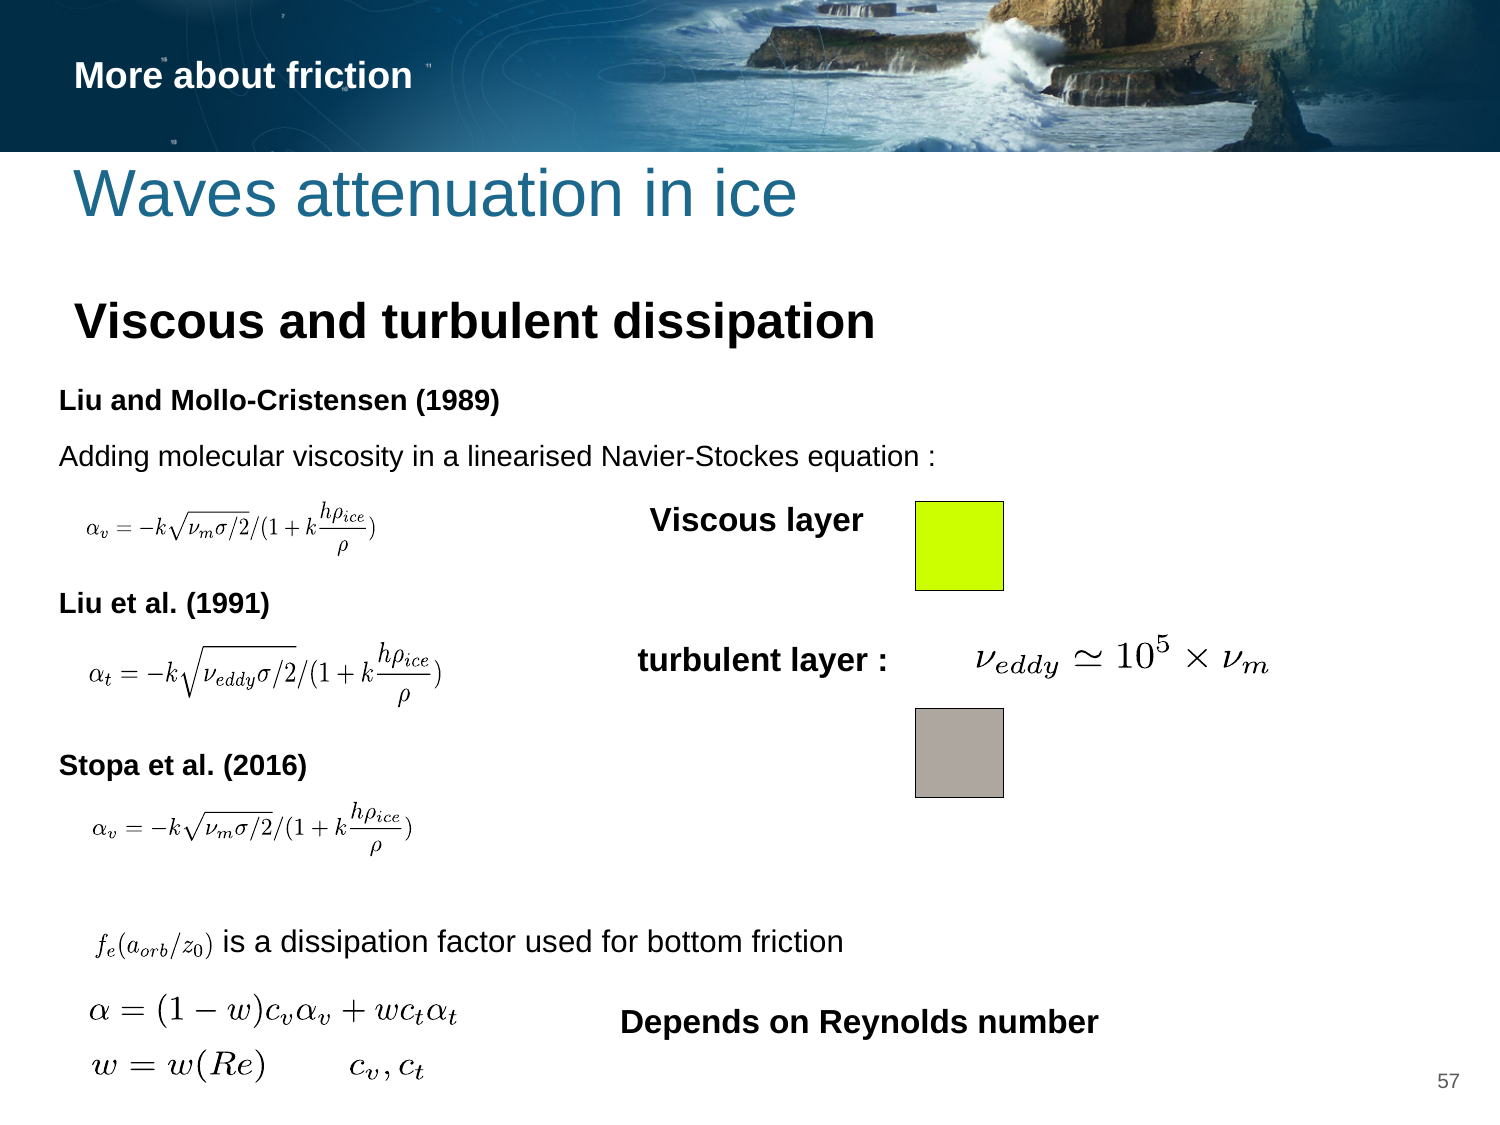

More about friction
# Waves attenuation in ice
Viscous and turbulent dissipation
Liu and Mollo-Cristensen (1989)
Adding molecular viscosity in a linearised Navier-Stockes equation :
Viscous layer
Liu et al. (1991)
turbulent layer :
Stopa et al. (2016)
 is a dissipation factor used for bottom friction
Depends on Reynolds number